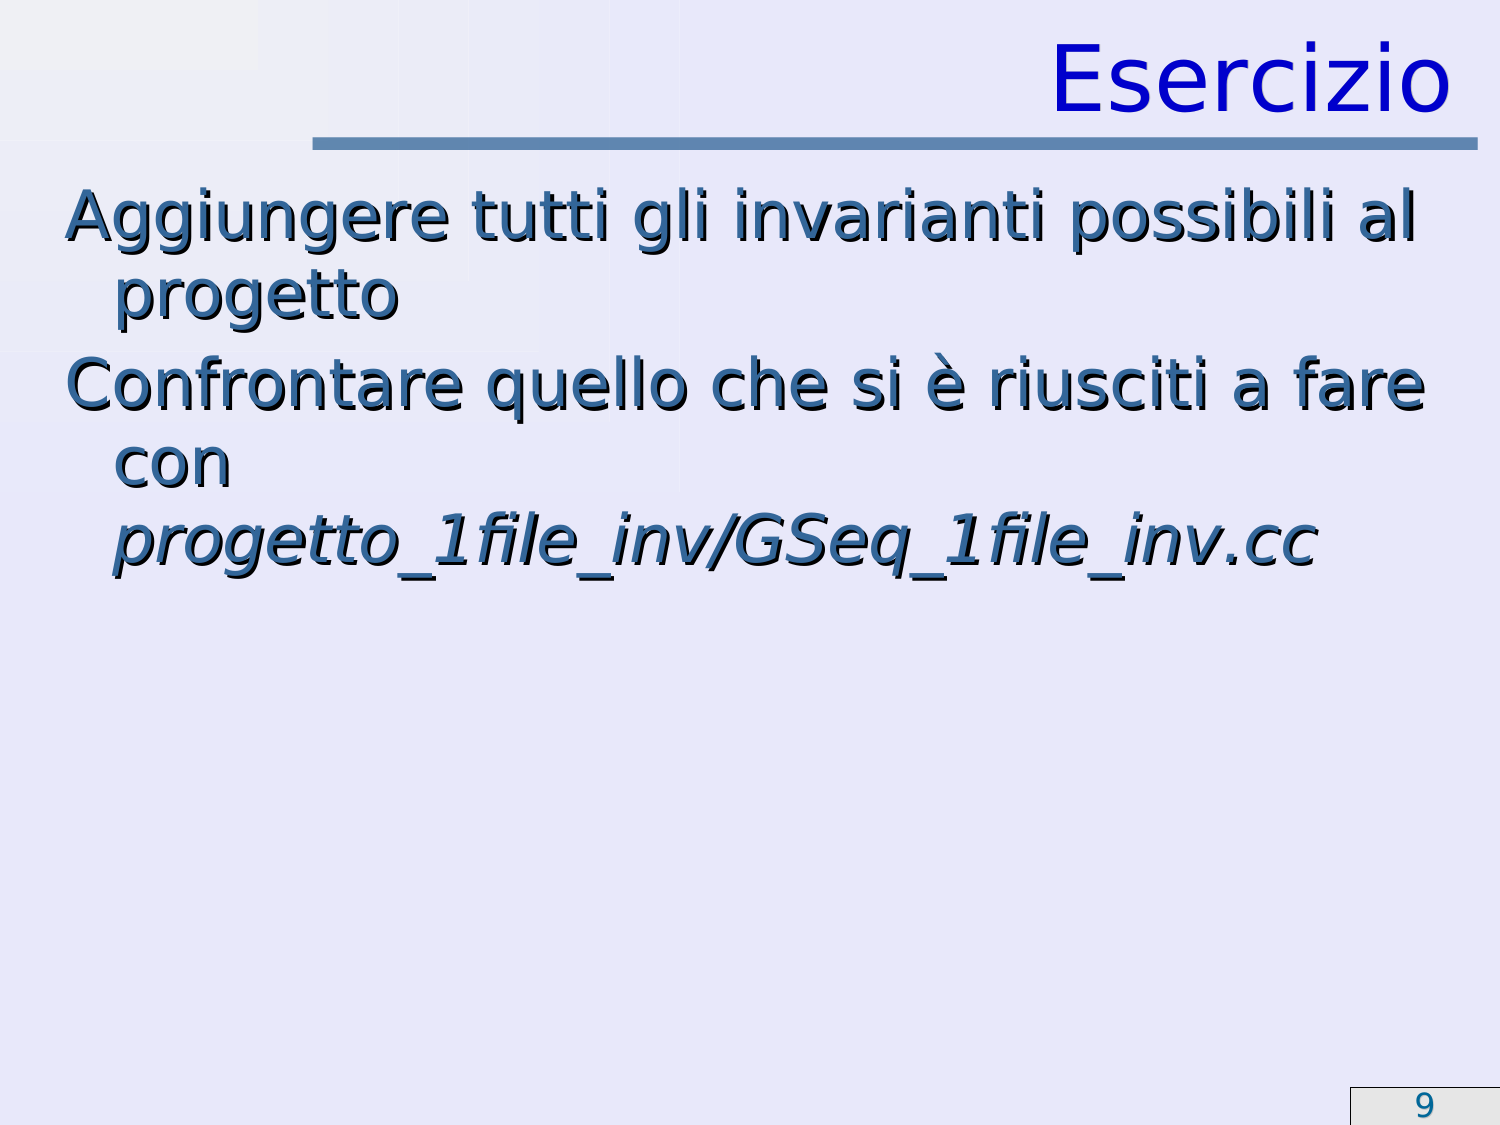

# Esercizio
Aggiungere tutti gli invarianti possibili al progetto
Confrontare quello che si è riusciti a fare con progetto_1file_inv/GSeq_1file_inv.cc